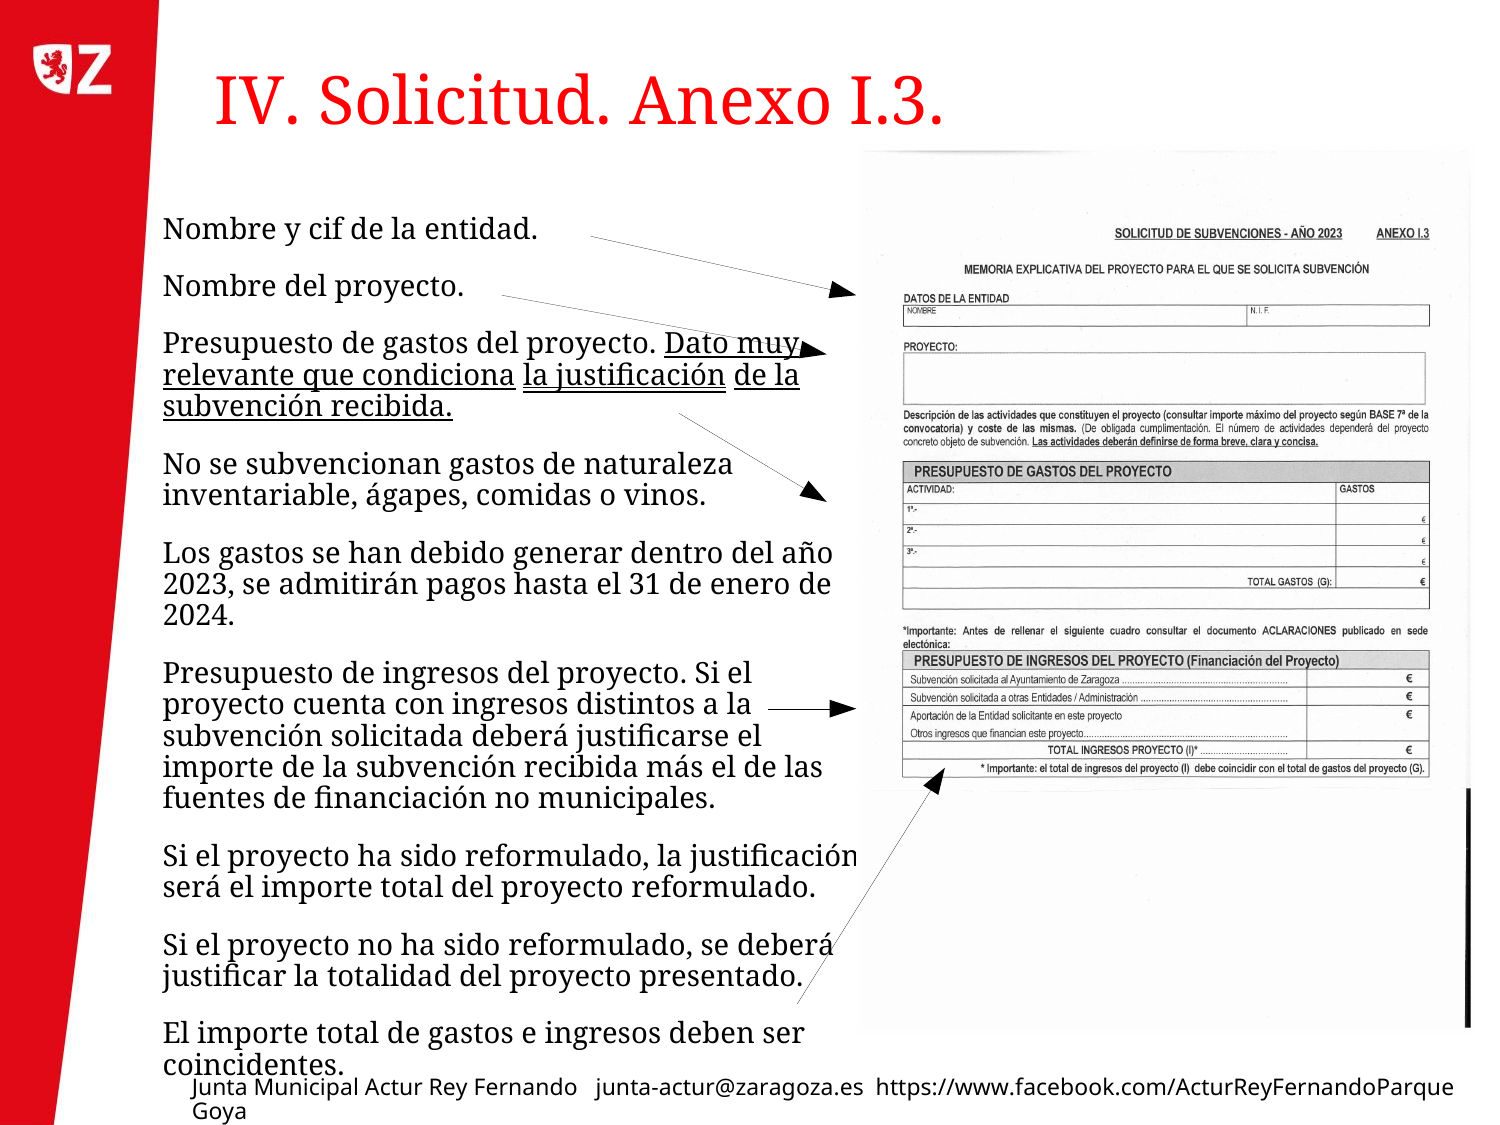

IV. Solicitud. Anexo I.3.
Nombre y cif de la entidad.
Nombre del proyecto.
Presupuesto de gastos del proyecto. Dato muy relevante que condiciona la justificación de la subvención recibida.
No se subvencionan gastos de naturaleza inventariable, ágapes, comidas o vinos.
Los gastos se han debido generar dentro del año 2023, se admitirán pagos hasta el 31 de enero de 2024.
Presupuesto de ingresos del proyecto. Si el proyecto cuenta con ingresos distintos a la subvención solicitada deberá justificarse el importe de la subvención recibida más el de las fuentes de financiación no municipales.
Si el proyecto ha sido reformulado, la justificación será el importe total del proyecto reformulado.
Si el proyecto no ha sido reformulado, se deberá justificar la totalidad del proyecto presentado.
El importe total de gastos e ingresos deben ser coincidentes.
Junta Municipal Actur Rey Fernando junta-actur@zaragoza.es https://www.facebook.com/ActurReyFernandoParqueGoya